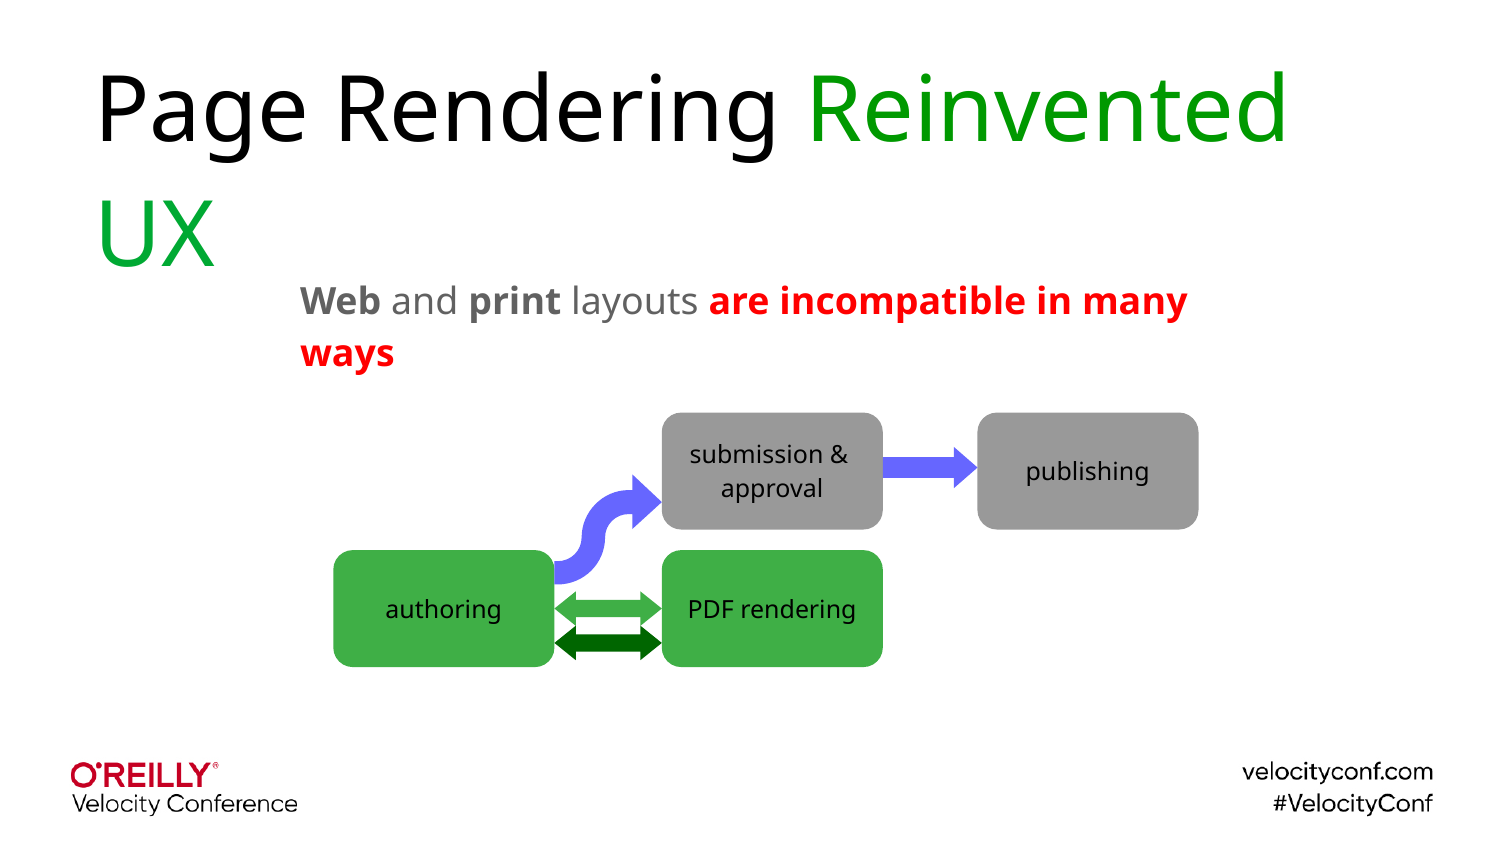

# Page Rendering Reinvented UX
Web and print layouts are incompatible in many ways
submission &
approval
publishing
authoring
PDF rendering